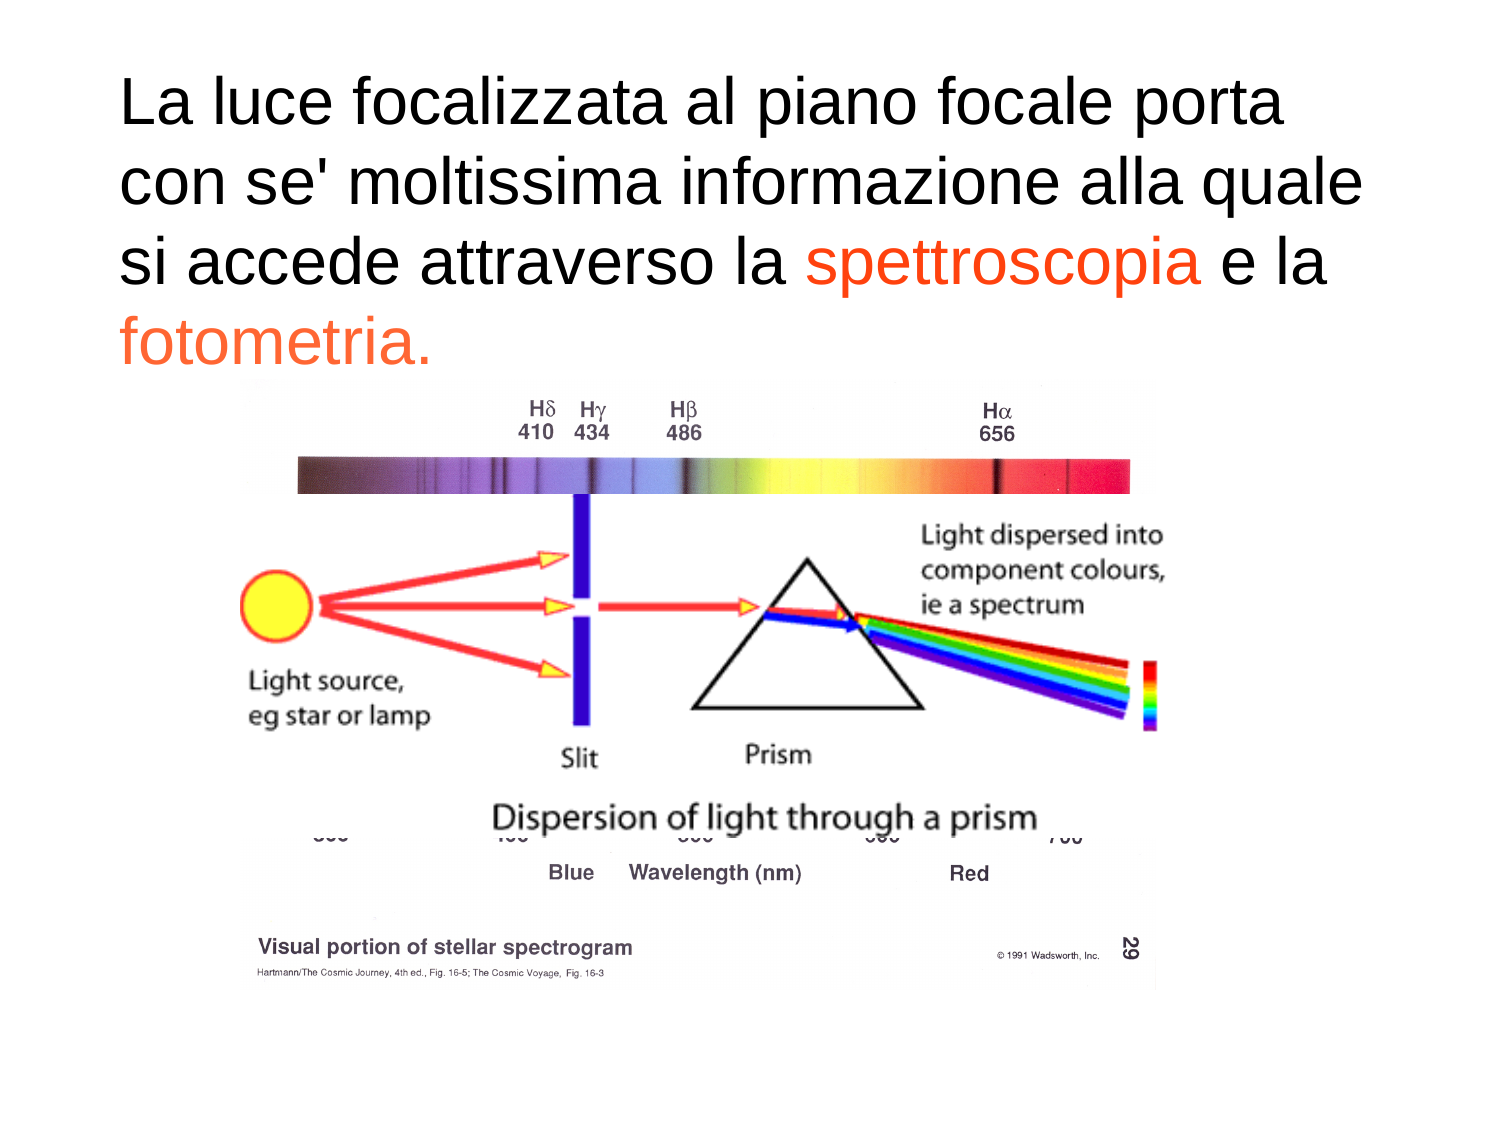

La luce focalizzata al piano focale porta con se' moltissima informazione alla quale si accede attraverso la spettroscopia e la fotometria.